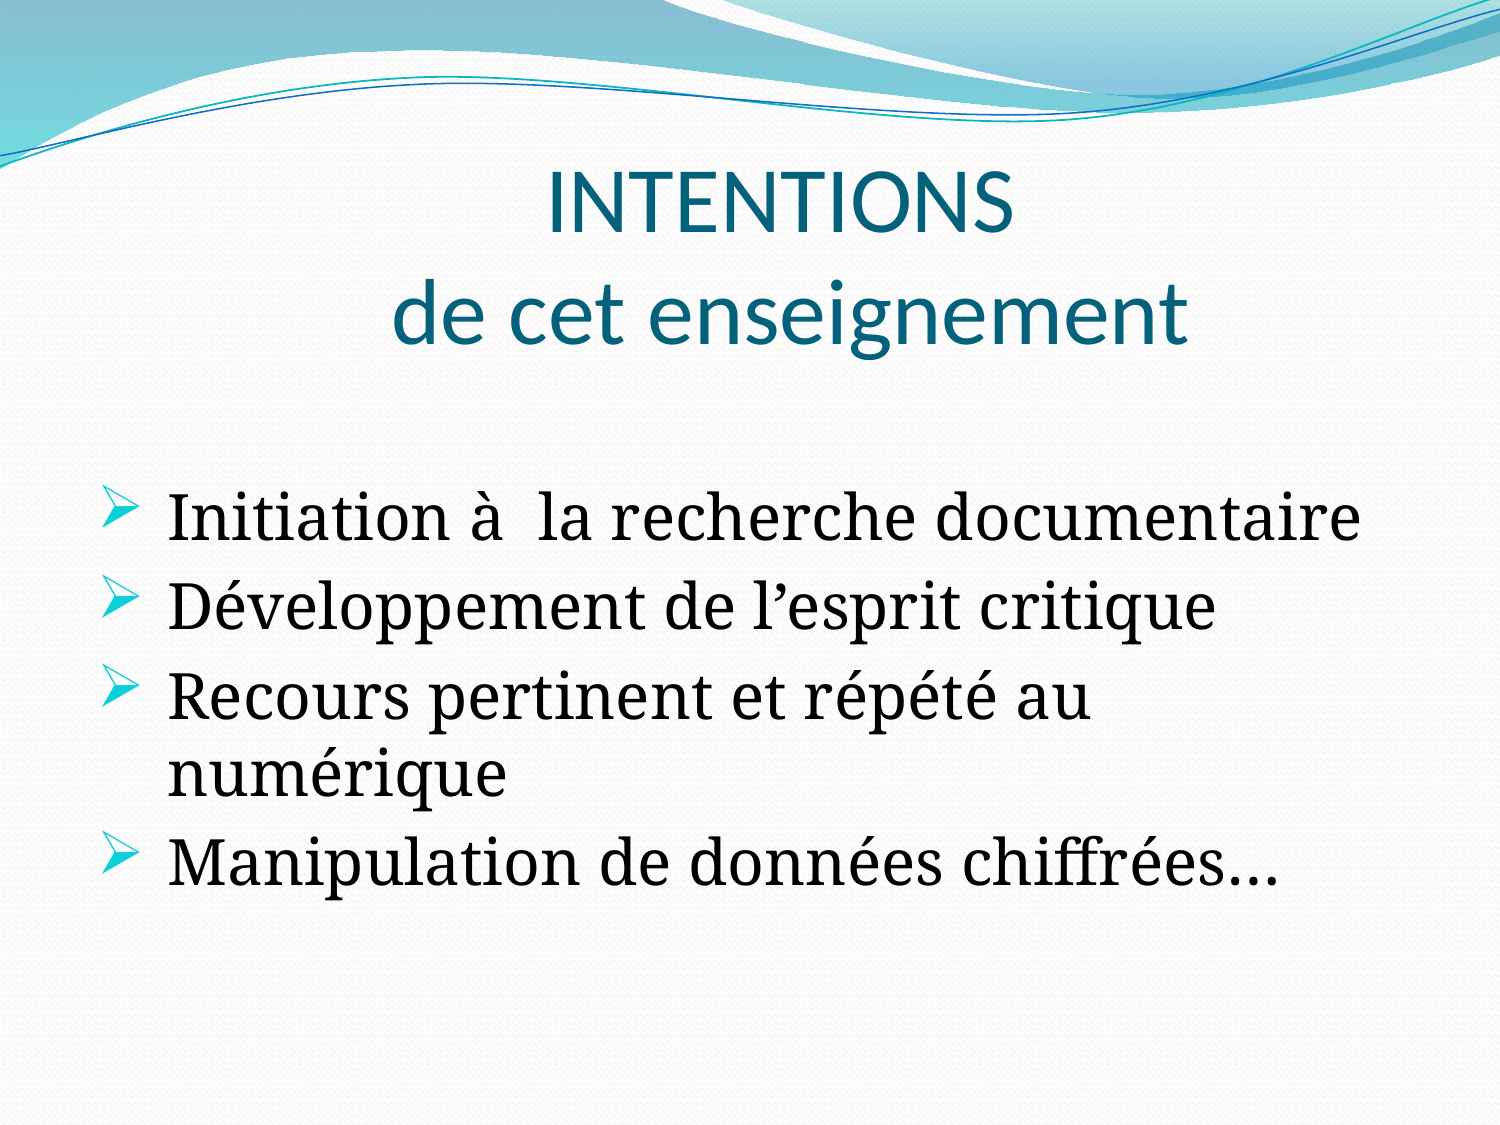

# INTENTIONS de cet enseignement
Initiation à la recherche documentaire
Développement de l’esprit critique
Recours pertinent et répété au numérique
Manipulation de données chiffrées…